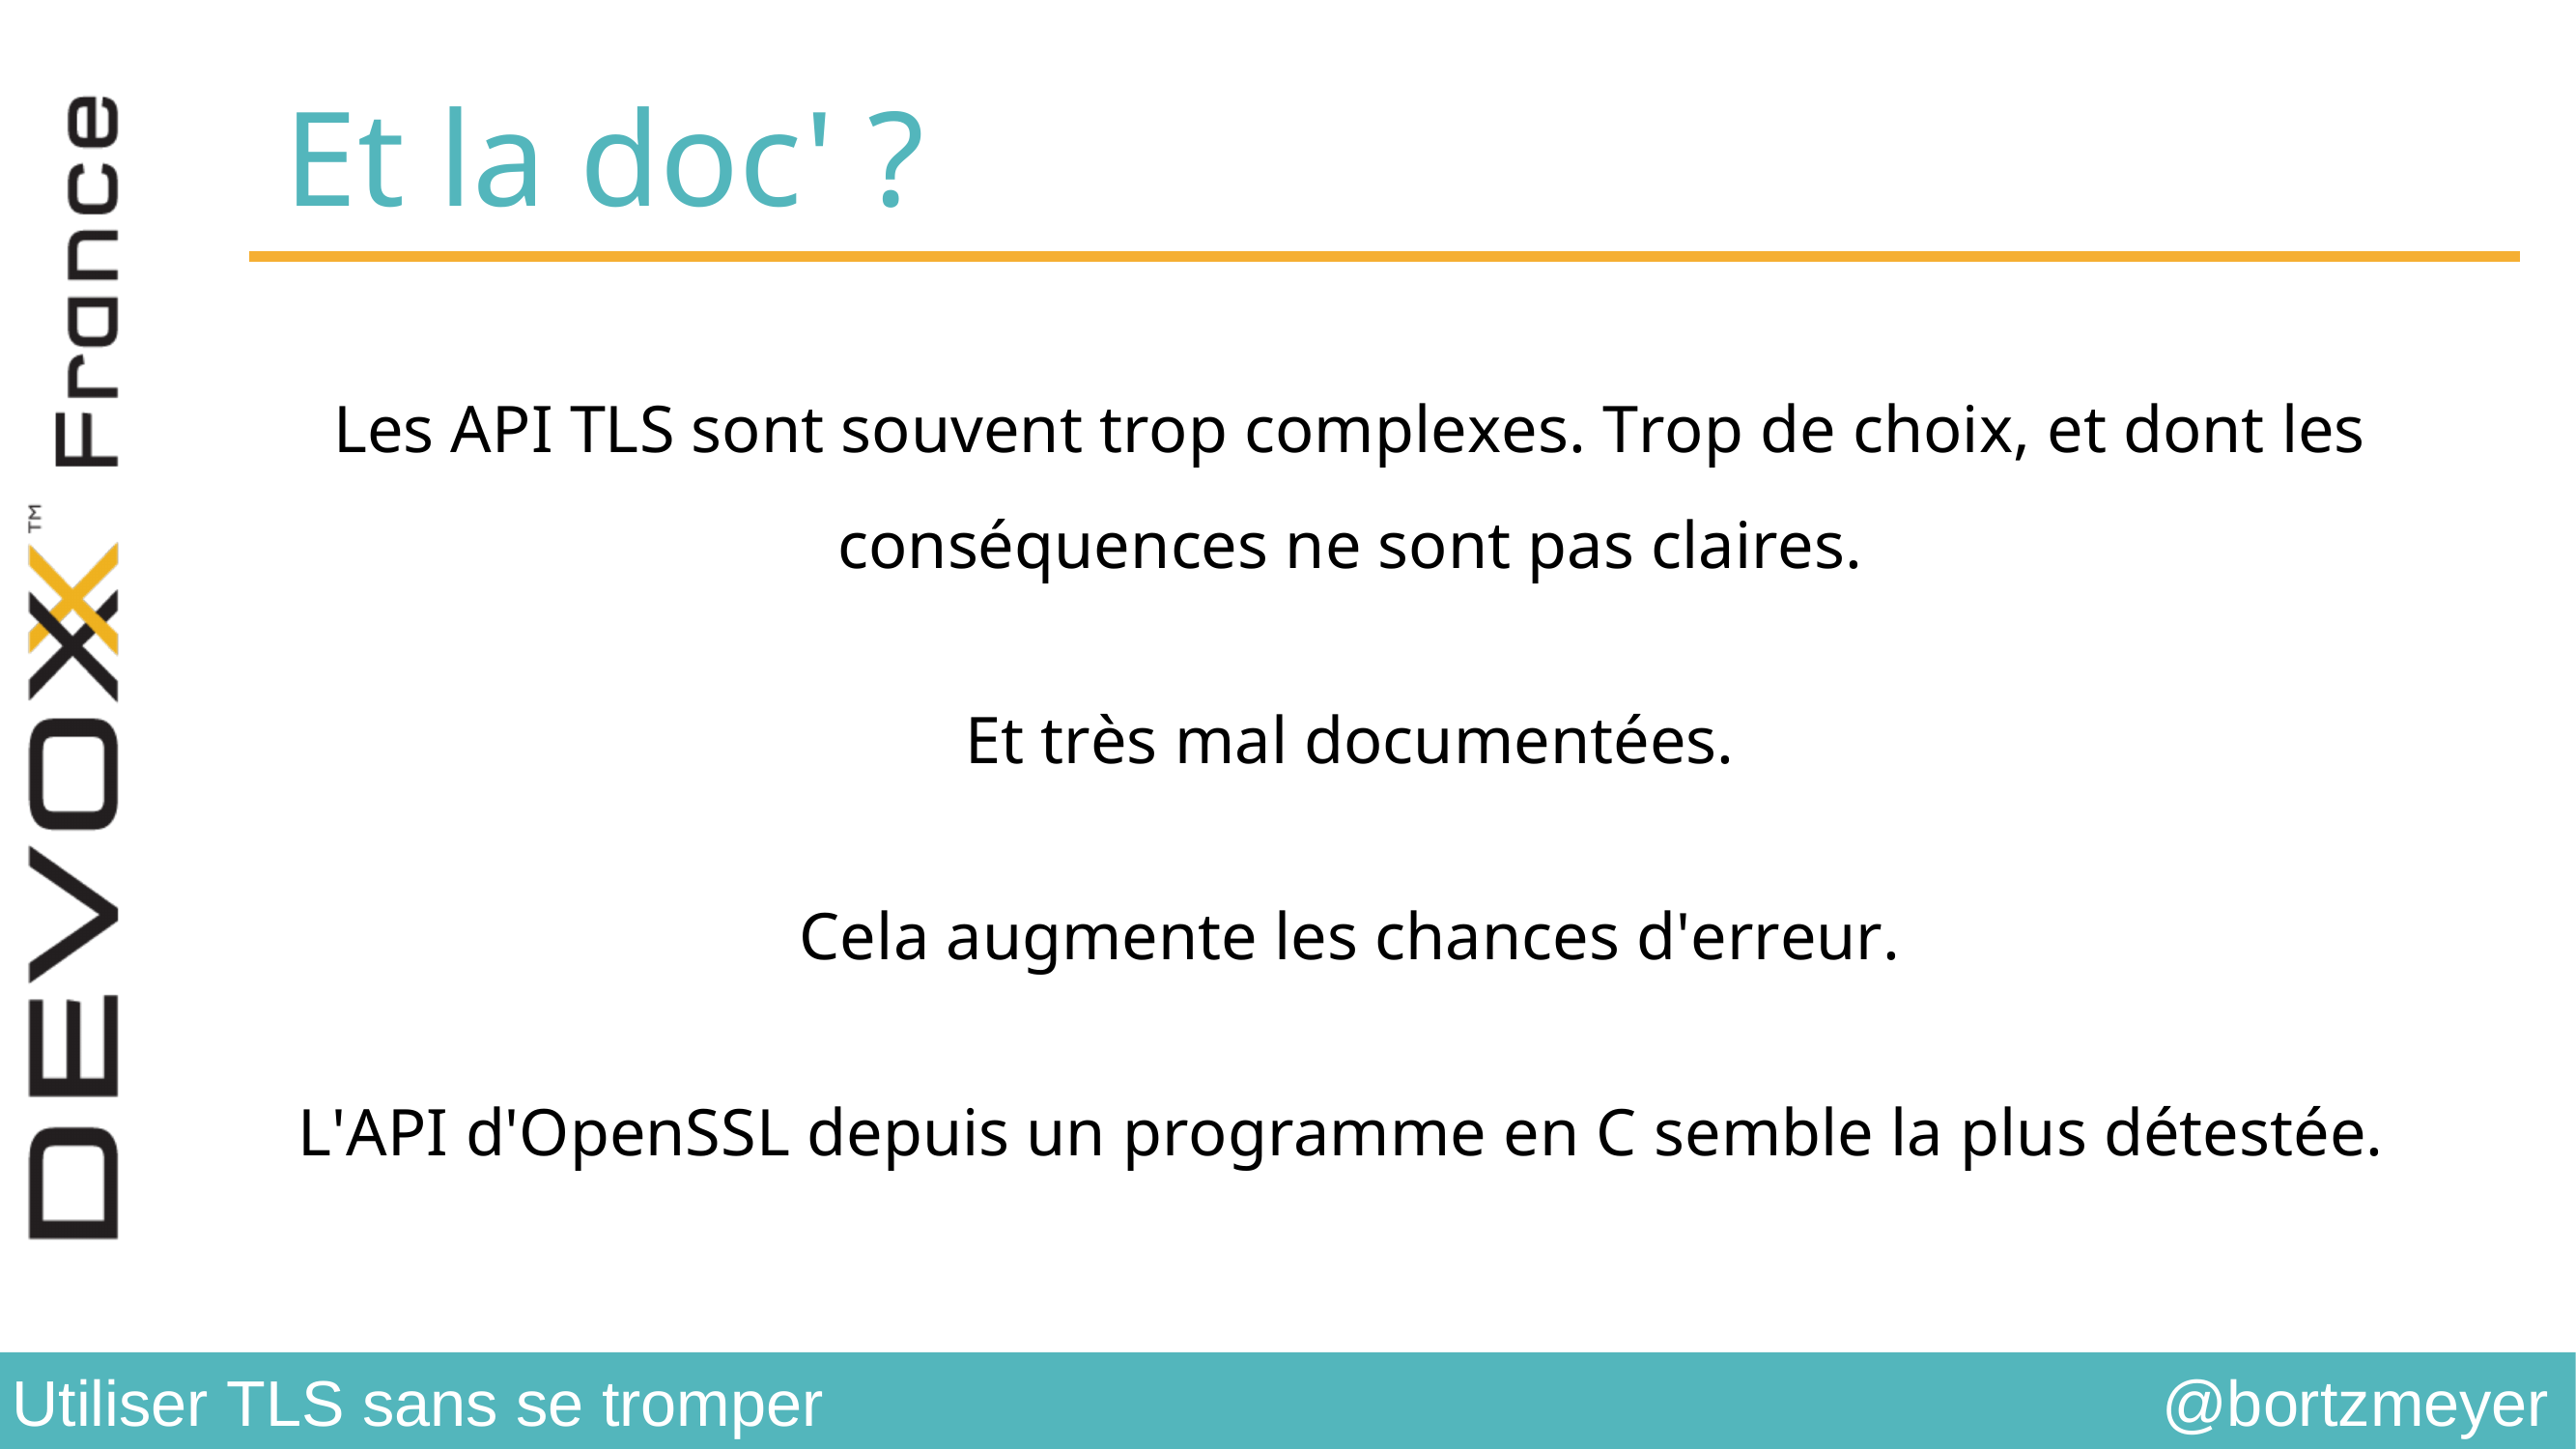

Et la doc' ?
Les API TLS sont souvent trop complexes. Trop de choix, et dont les conséquences ne sont pas claires.
Et très mal documentées.
Cela augmente les chances d'erreur.
L'API d'OpenSSL depuis un programme en C semble la plus détestée.